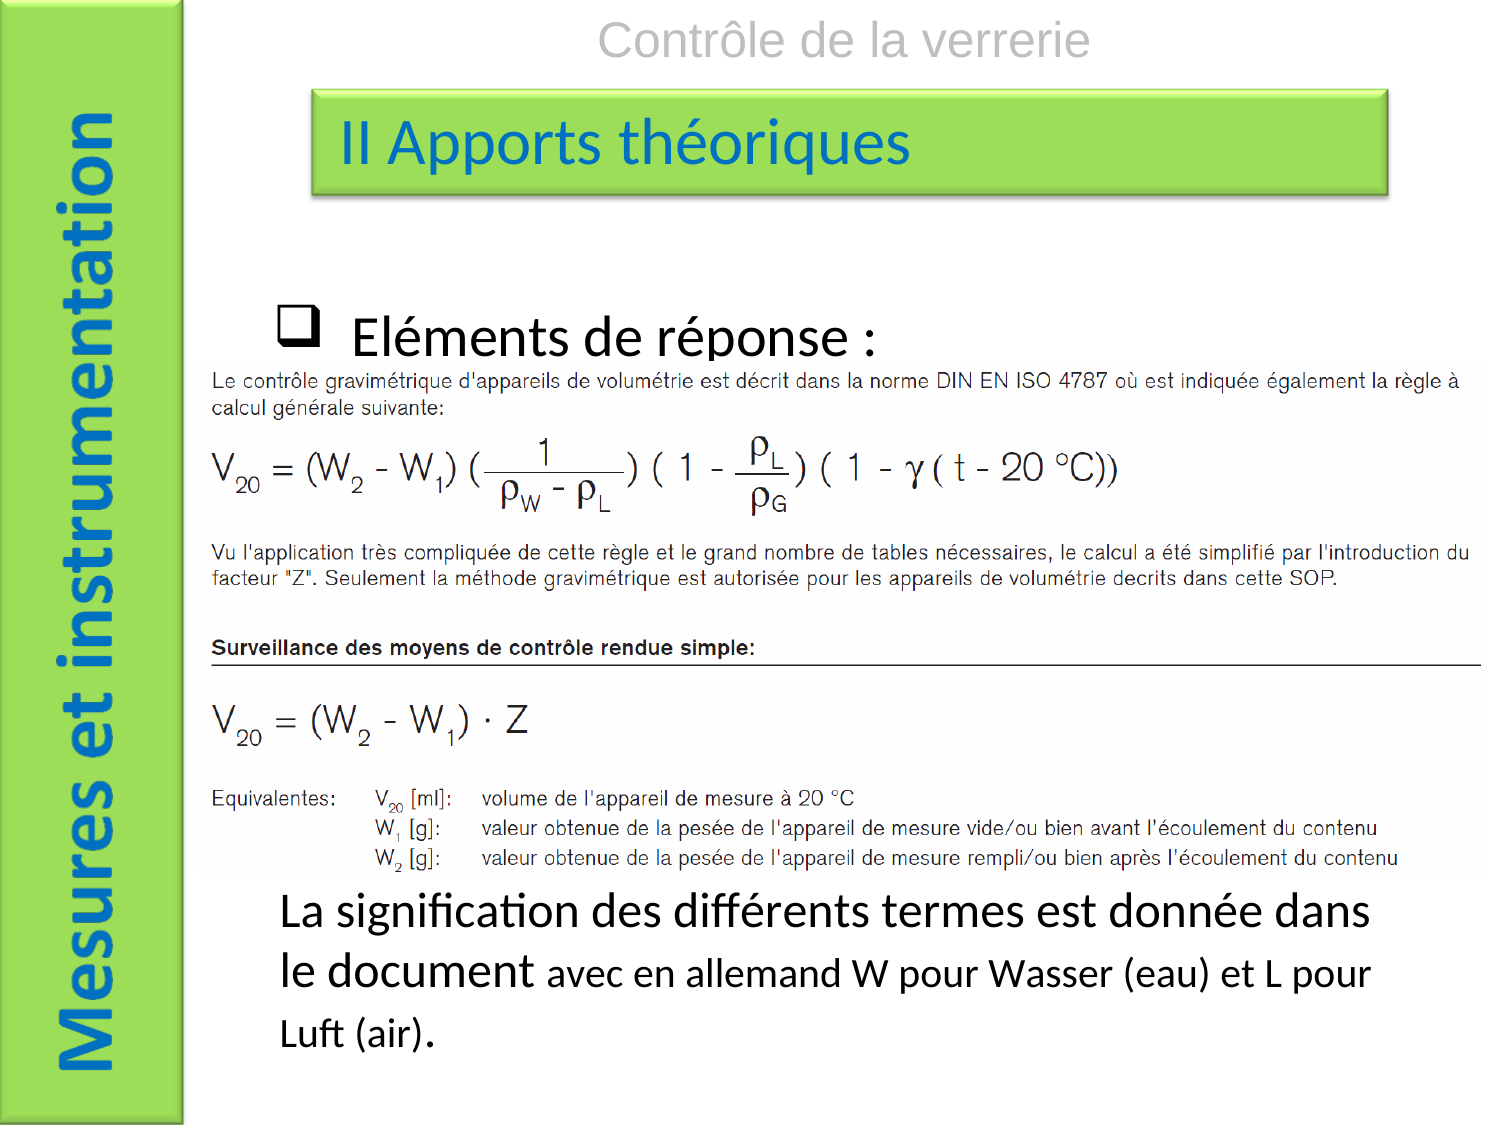

Contrôle de la verrerie
II Apports théoriques
 Eléments de réponse :
La signification des différents termes est donnée dans le document avec en allemand W pour Wasser (eau) et L pour Luft (air).